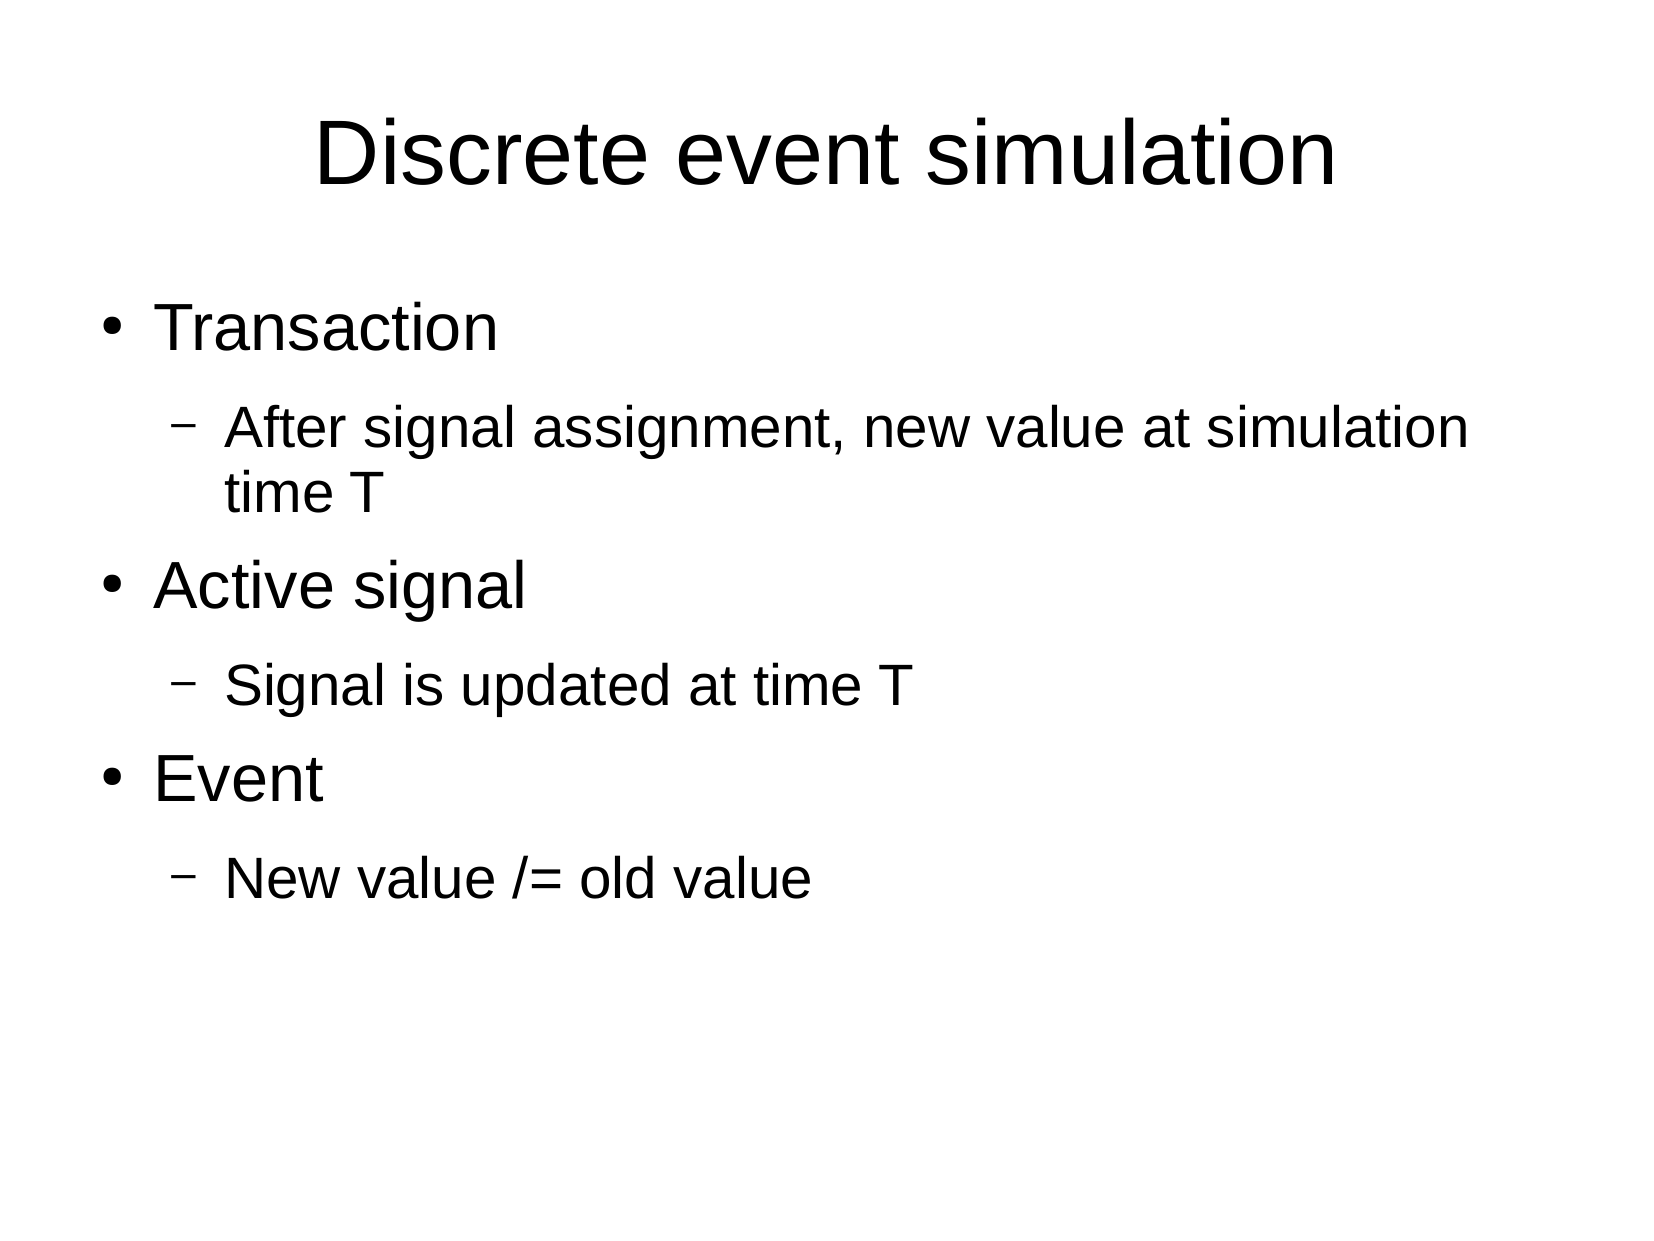

# Discrete event simulation
Transaction
After signal assignment, new value at simulation time T
Active signal
Signal is updated at time T
Event
New value /= old value